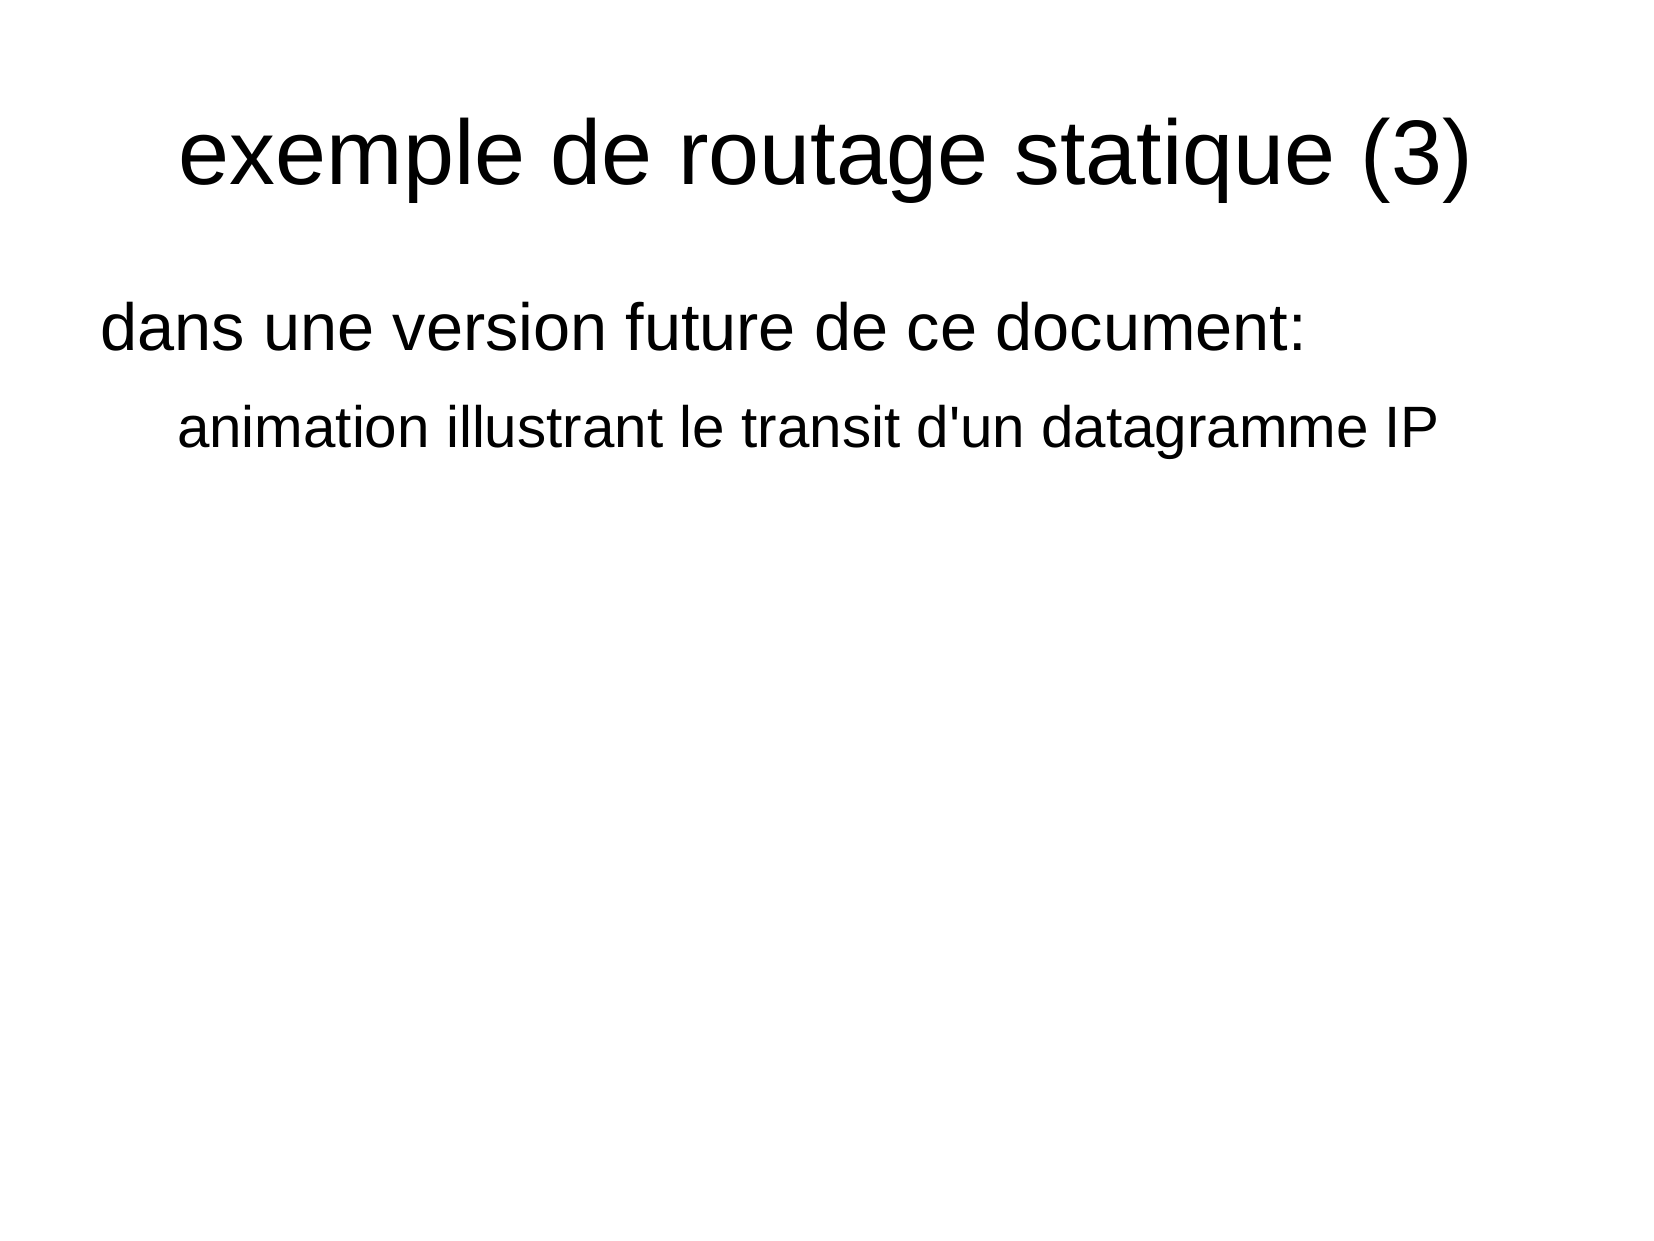

# exemple de routage statique (3)
dans une version future de ce document:
animation illustrant le transit d'un datagramme IP